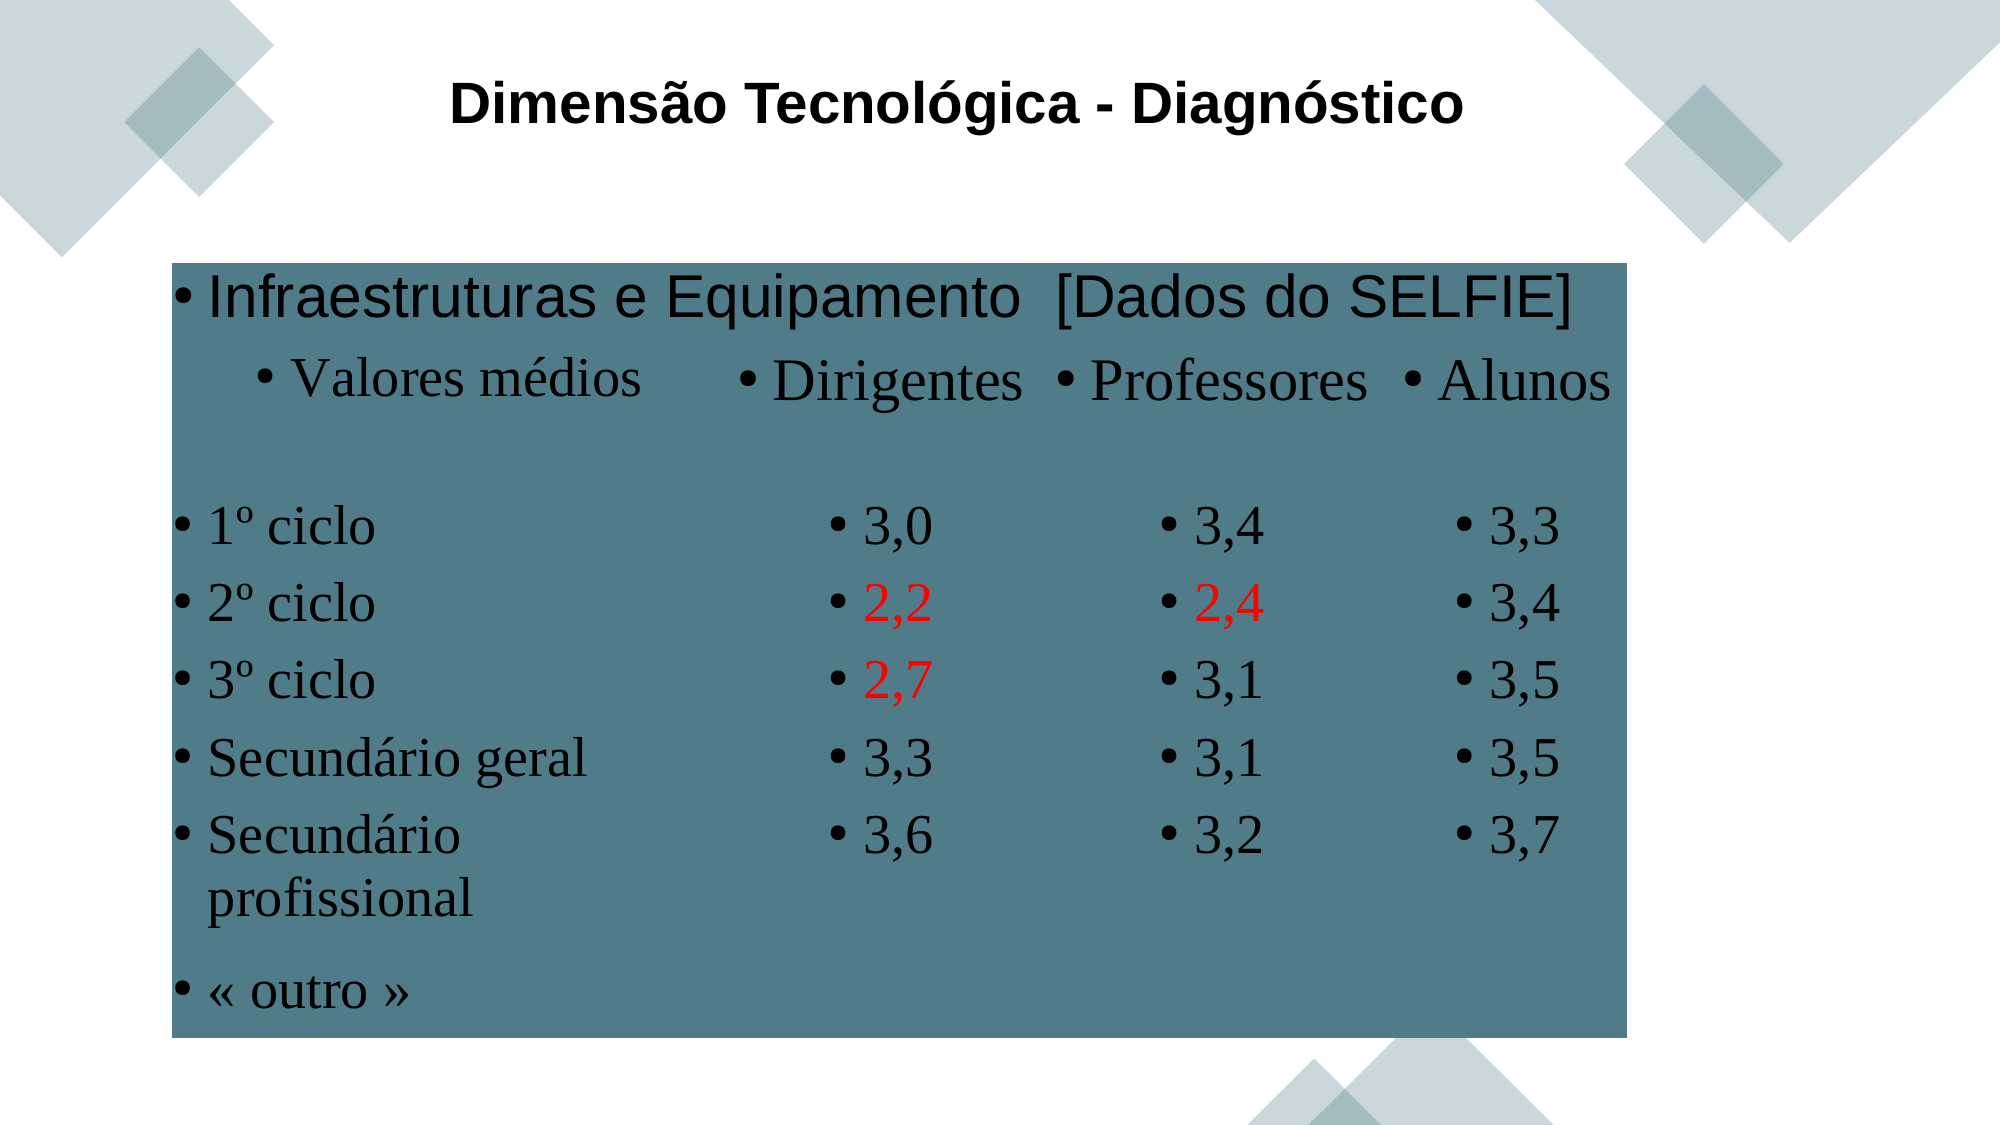

Dimensão Tecnológica - Diagnóstico
| Infraestruturas e Equipamento  [Dados do SELFIE] | | | |
| --- | --- | --- | --- |
| Valores médios | Dirigentes | Professores | Alunos |
| 1º ciclo | 3,0 | 3,4 | 3,3 |
| 2º ciclo | 2,2 | 2,4 | 3,4 |
| 3º ciclo | 2,7 | 3,1 | 3,5 |
| Secundário geral | 3,3 | 3,1 | 3,5 |
| Secundário profissional | 3,6 | 3,2 | 3,7 |
| « outro » | | | |